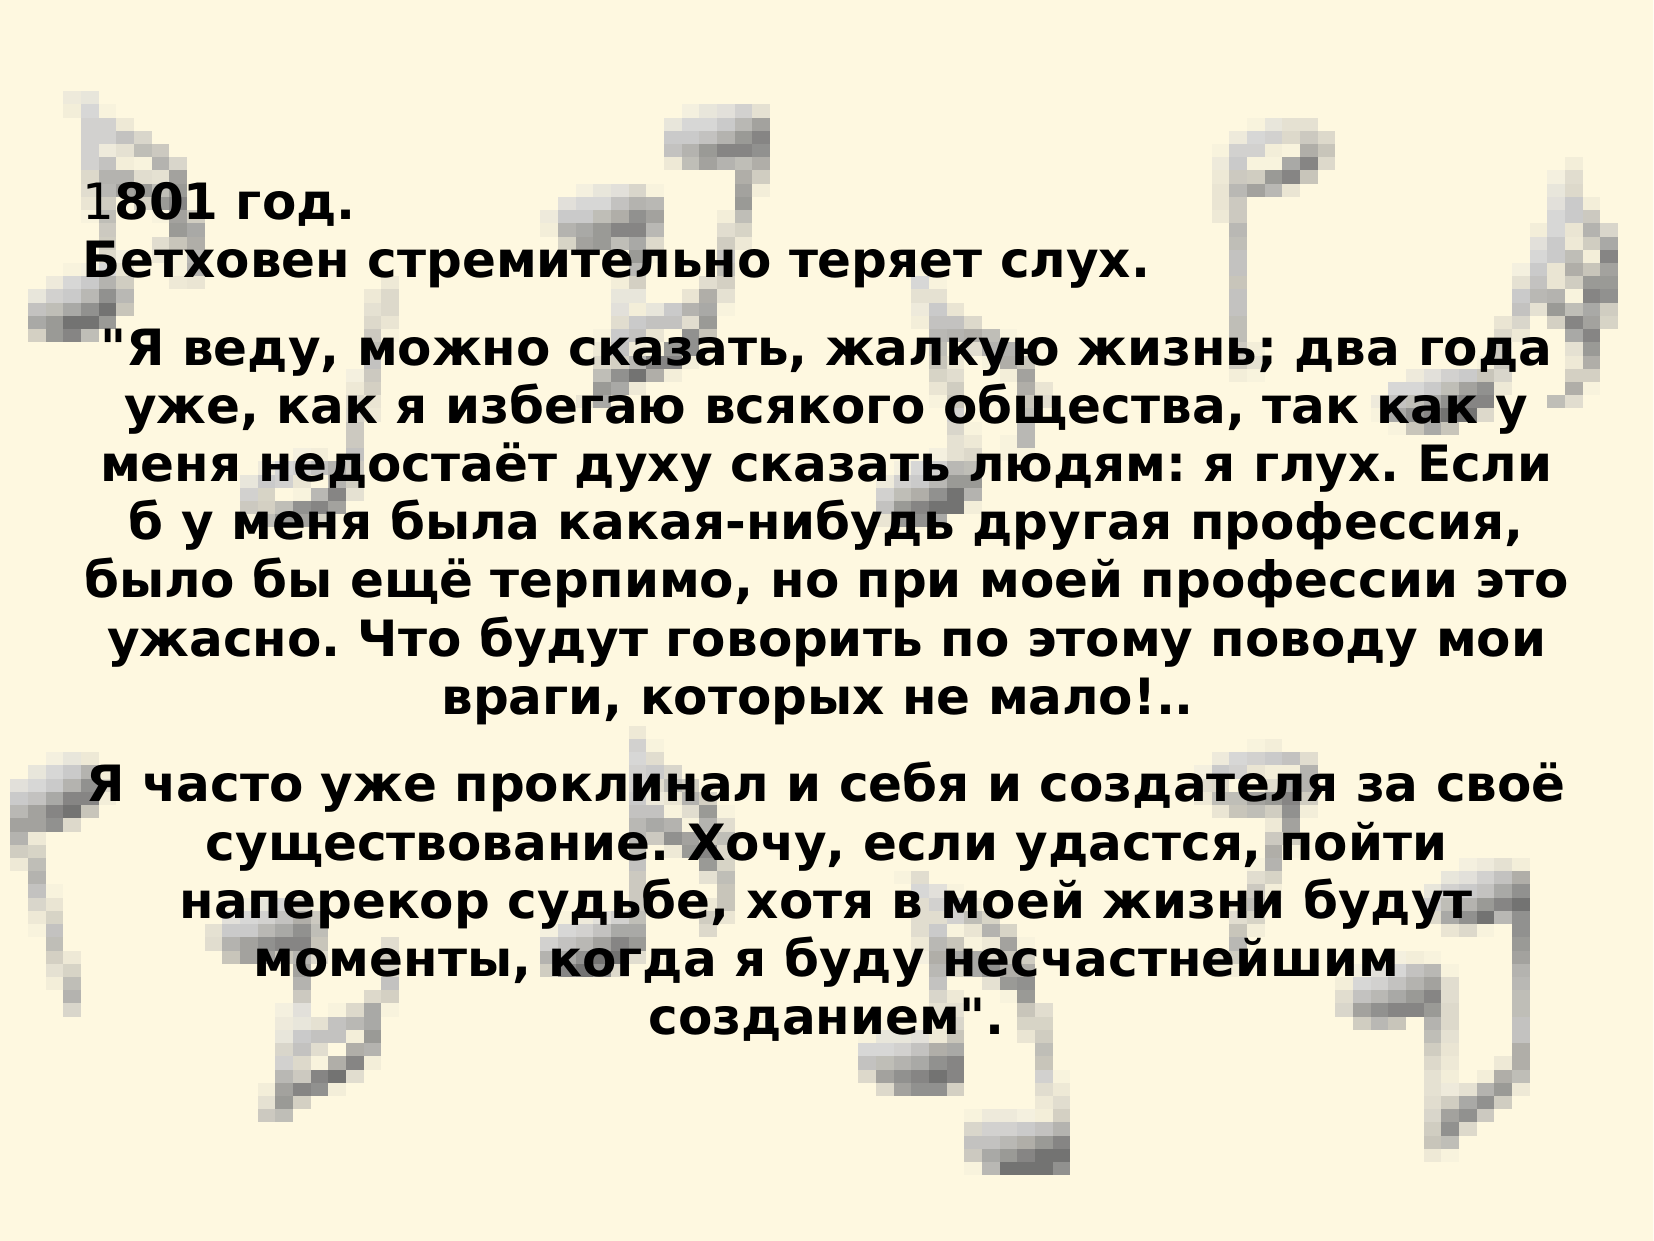

# 1801 год.
Бетховен стремительно теряет слух.
"Я веду, можно сказать, жалкую жизнь; два года уже, как я избегаю всякого общества, так как у меня недостаёт духу сказать людям: я глух. Если б у меня была какая-нибудь другая профессия, было бы ещё терпимо, но при моей профессии это ужасно. Что будут говорить по этому поводу мои враги, которых не мало!..
Я часто уже проклинал и себя и создателя за своё существование. Хочу, если удастся, пойти наперекор судьбе, хотя в моей жизни будут моменты, когда я буду несчастнейшим созданием".